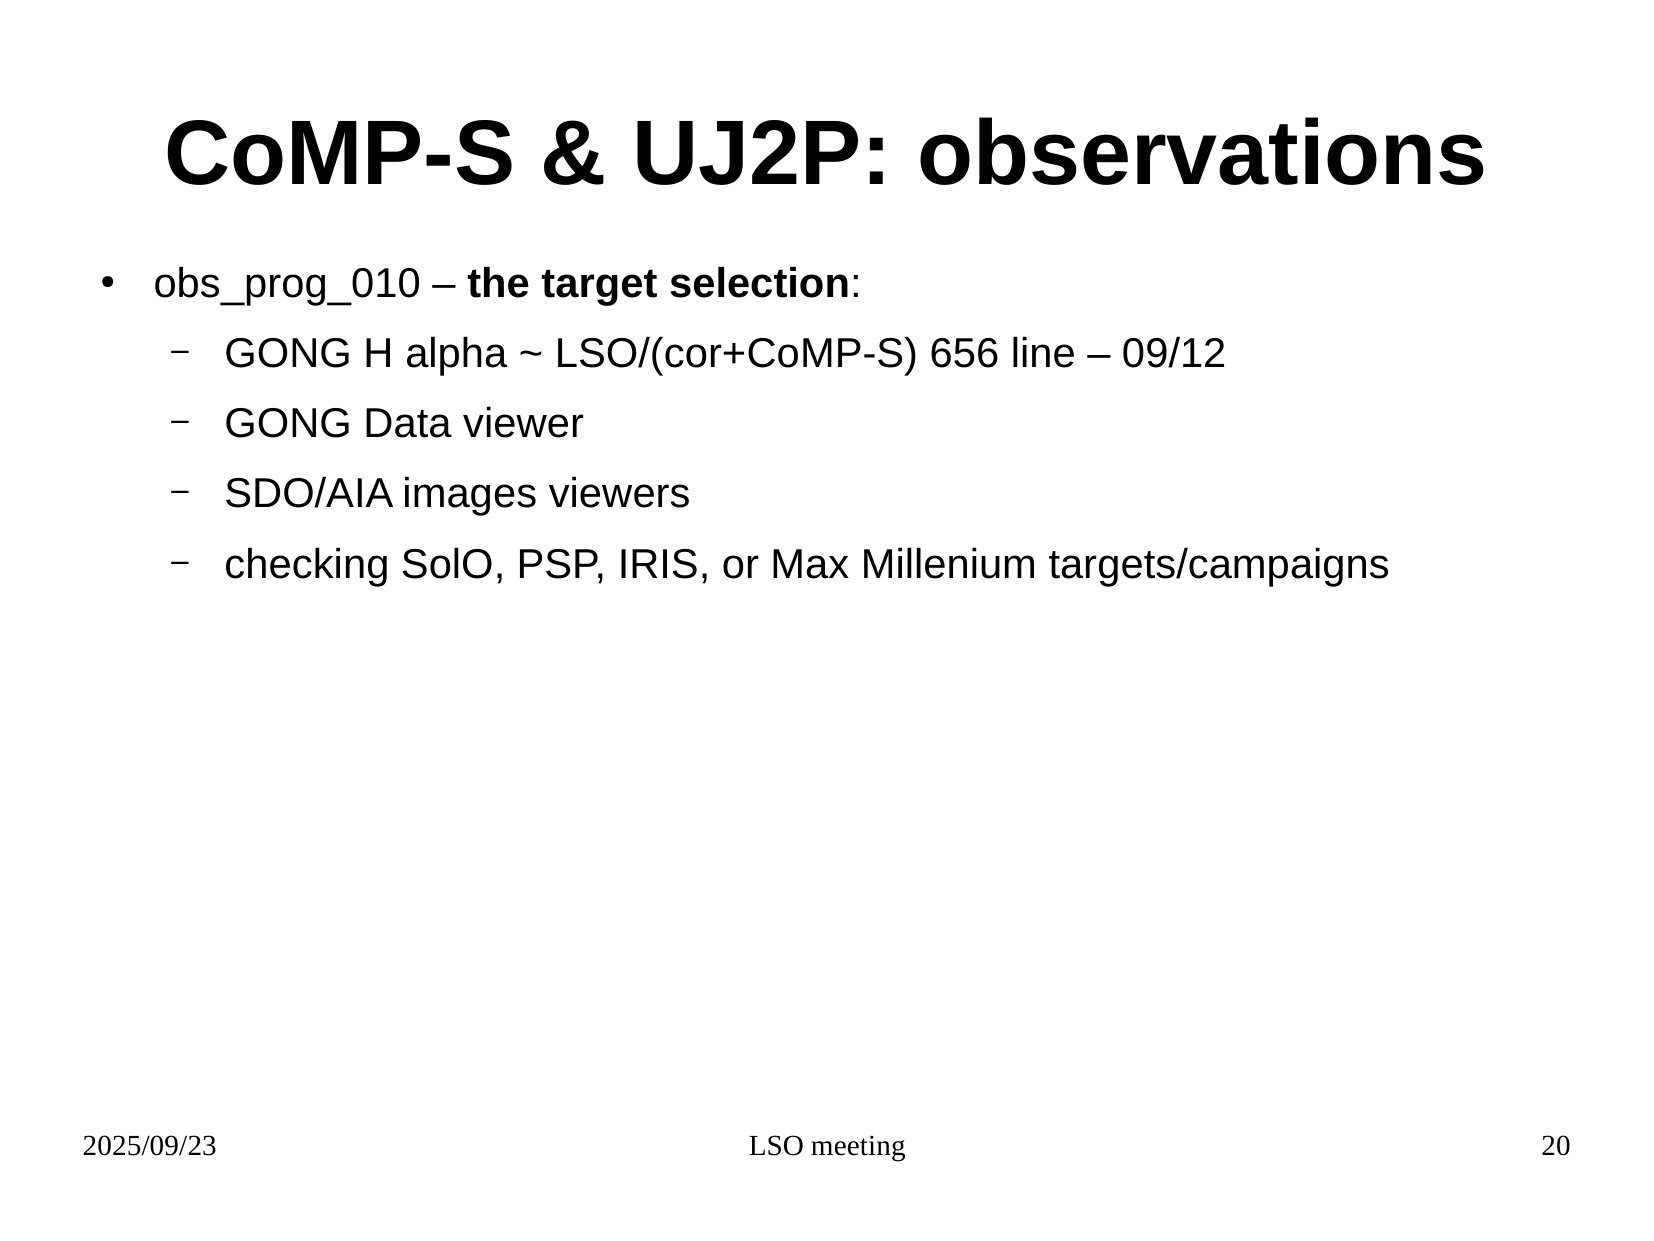

# CoMP-S & UJ2P: observations
obs_prog_010 – the target selection:
GONG H alpha ~ LSO/(cor+CoMP-S) 656 line – 09/12
GONG Data viewer
SDO/AIA images viewers
checking SolO, PSP, IRIS, or Max Millenium targets/campaigns
2025/09/23
LSO meeting
20